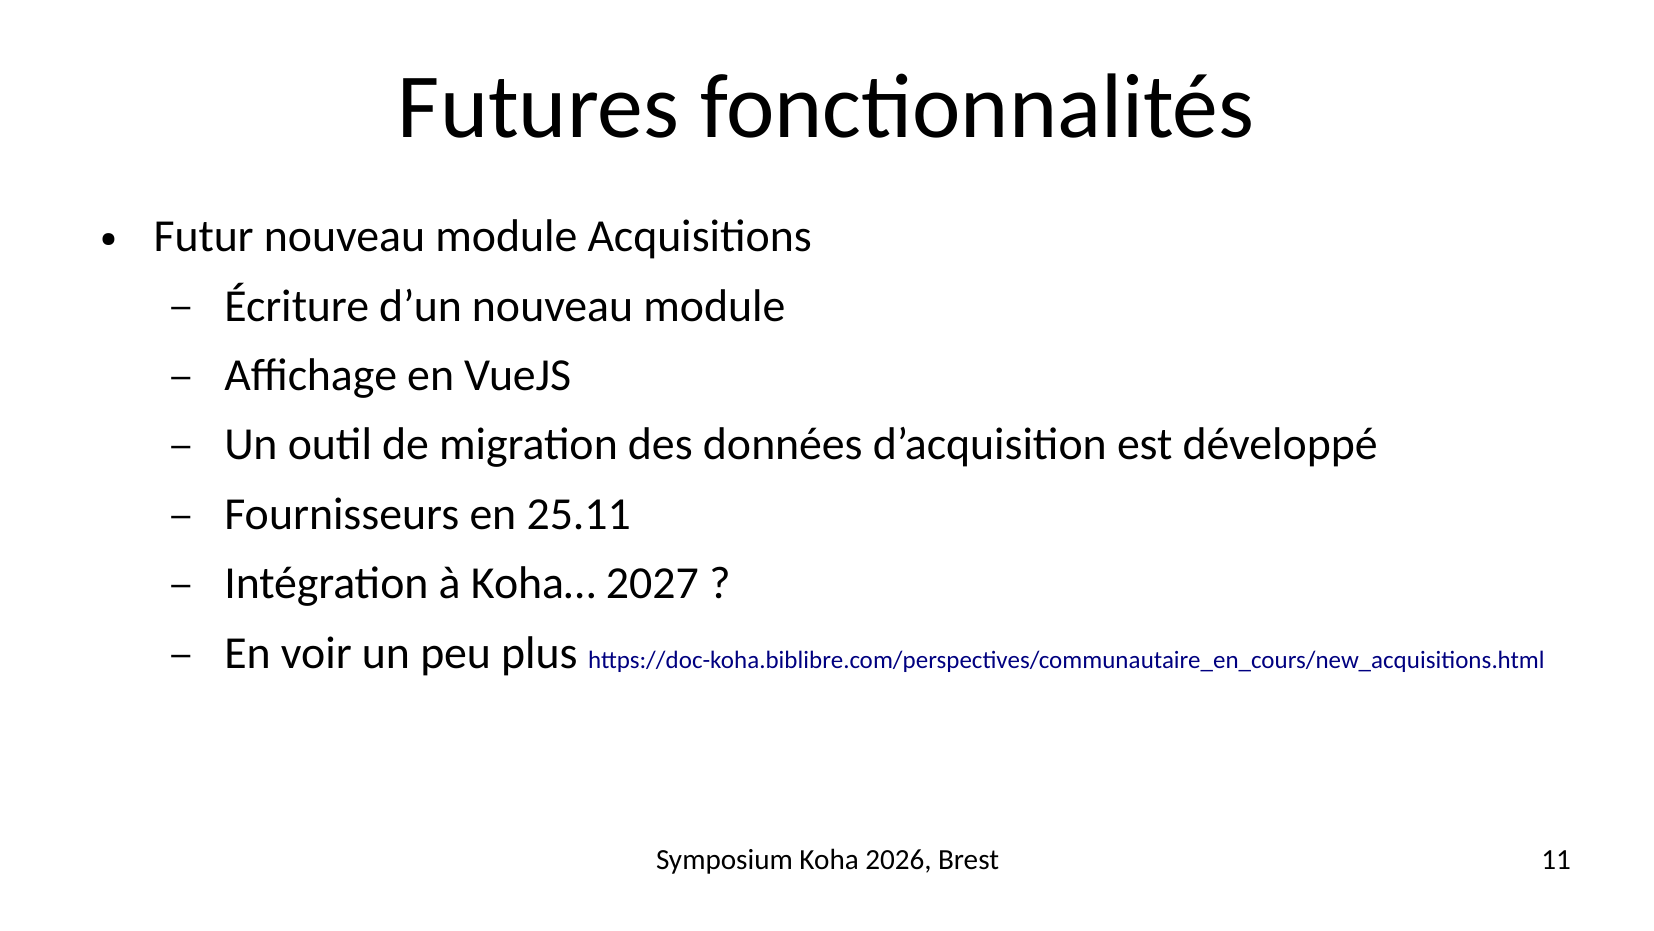

# Futures fonctionnalités
Futur nouveau module Acquisitions
Écriture d’un nouveau module
Affichage en VueJS
Un outil de migration des données d’acquisition est développé
Fournisseurs en 25.11
Intégration à Koha… 2027 ?
En voir un peu plus https://doc-koha.biblibre.com/perspectives/communautaire_en_cours/new_acquisitions.html
Symposium Koha 2026, Brest
11